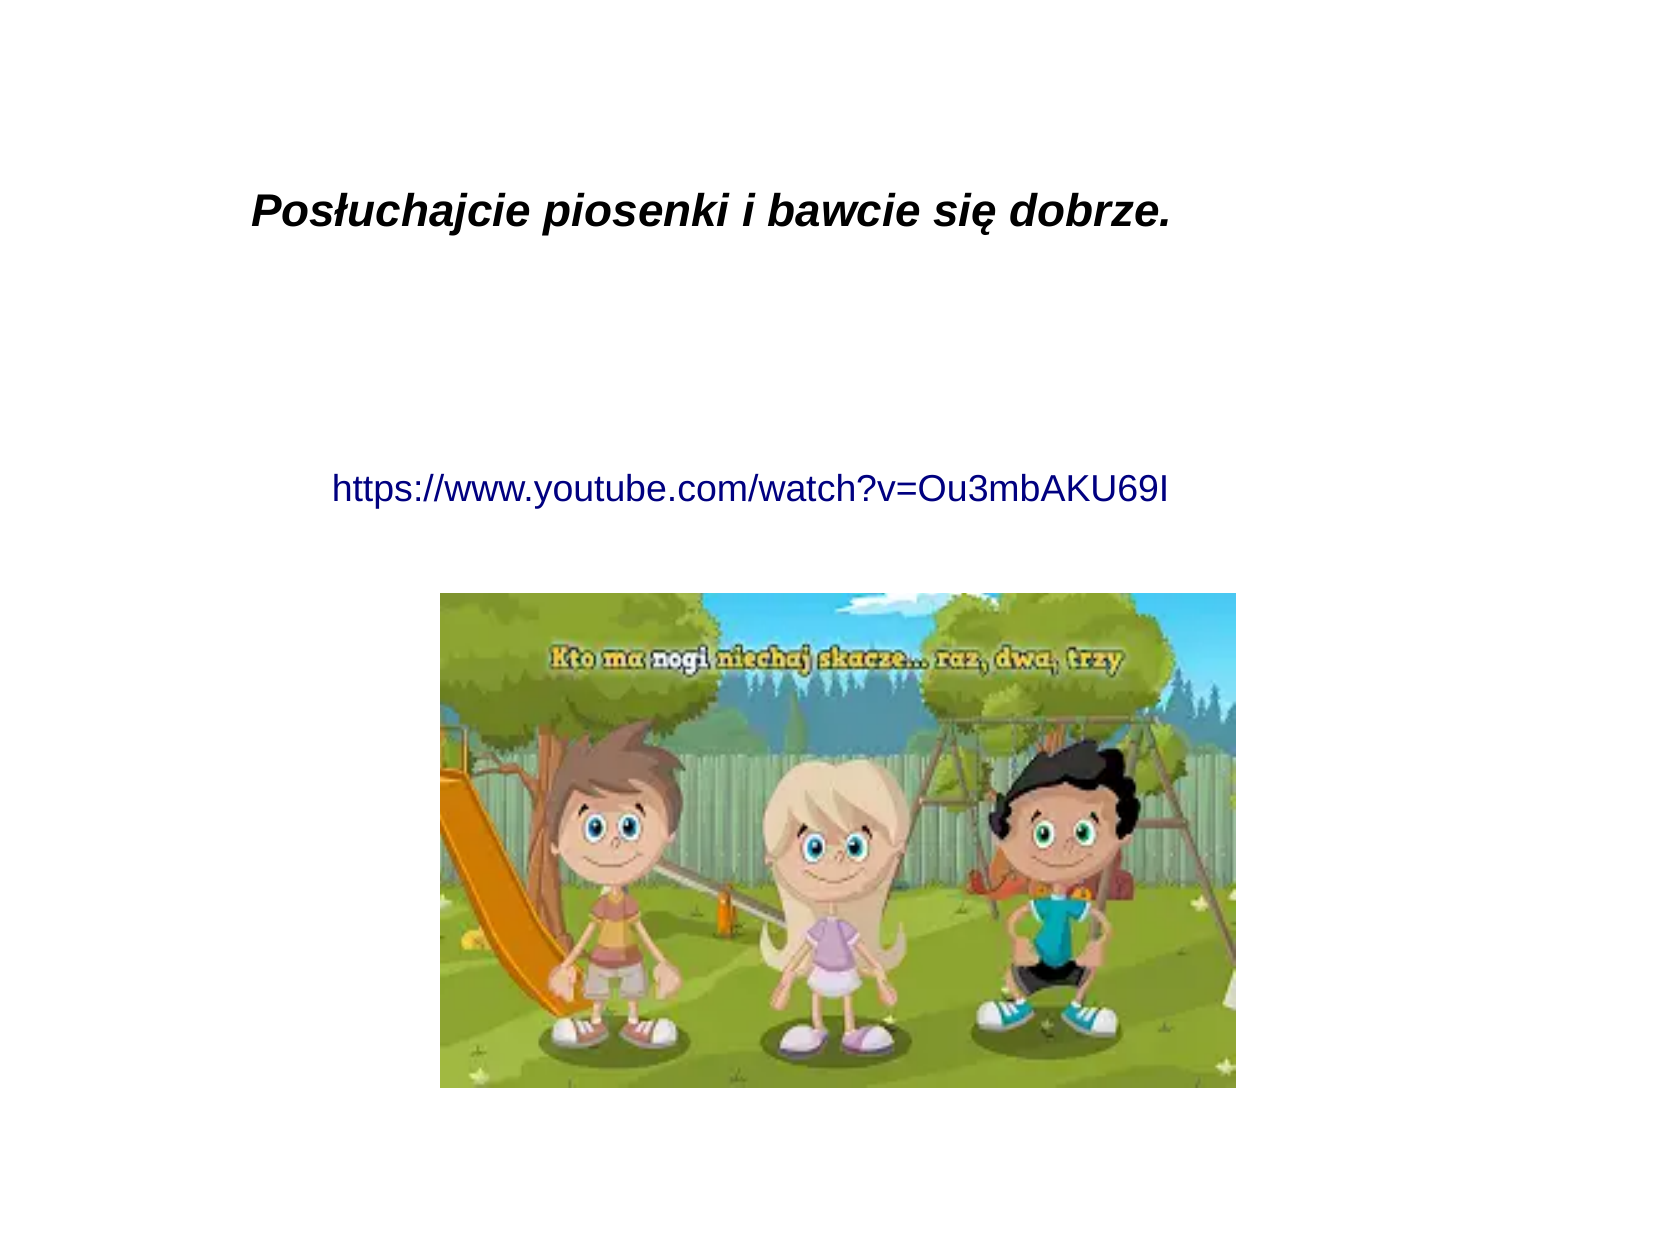

Posłuchajcie piosenki i bawcie się dobrze.
https://www.youtube.com/watch?v=Ou3mbAKU69I